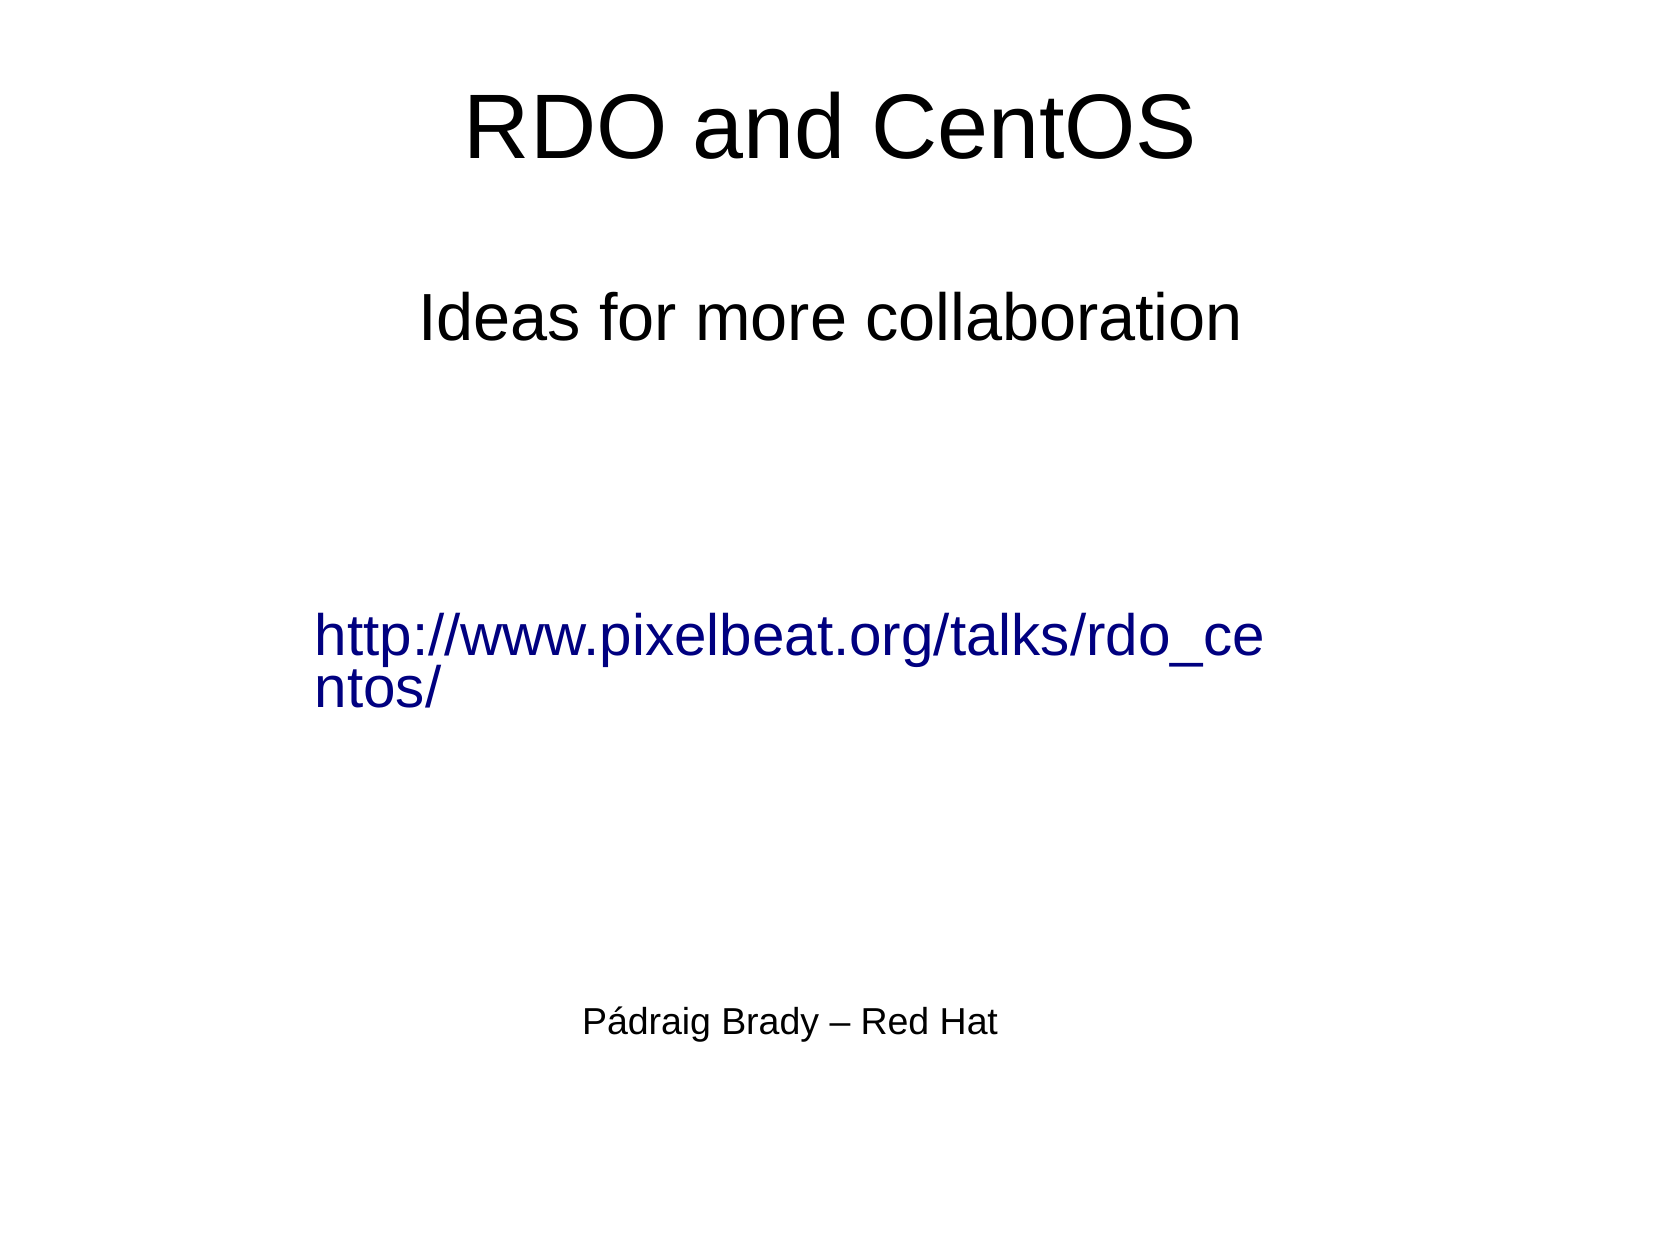

# RDO and CentOS Ideas for more collaboration
http://www.pixelbeat.org/talks/rdo_centos/
Pádraig Brady – Red Hat